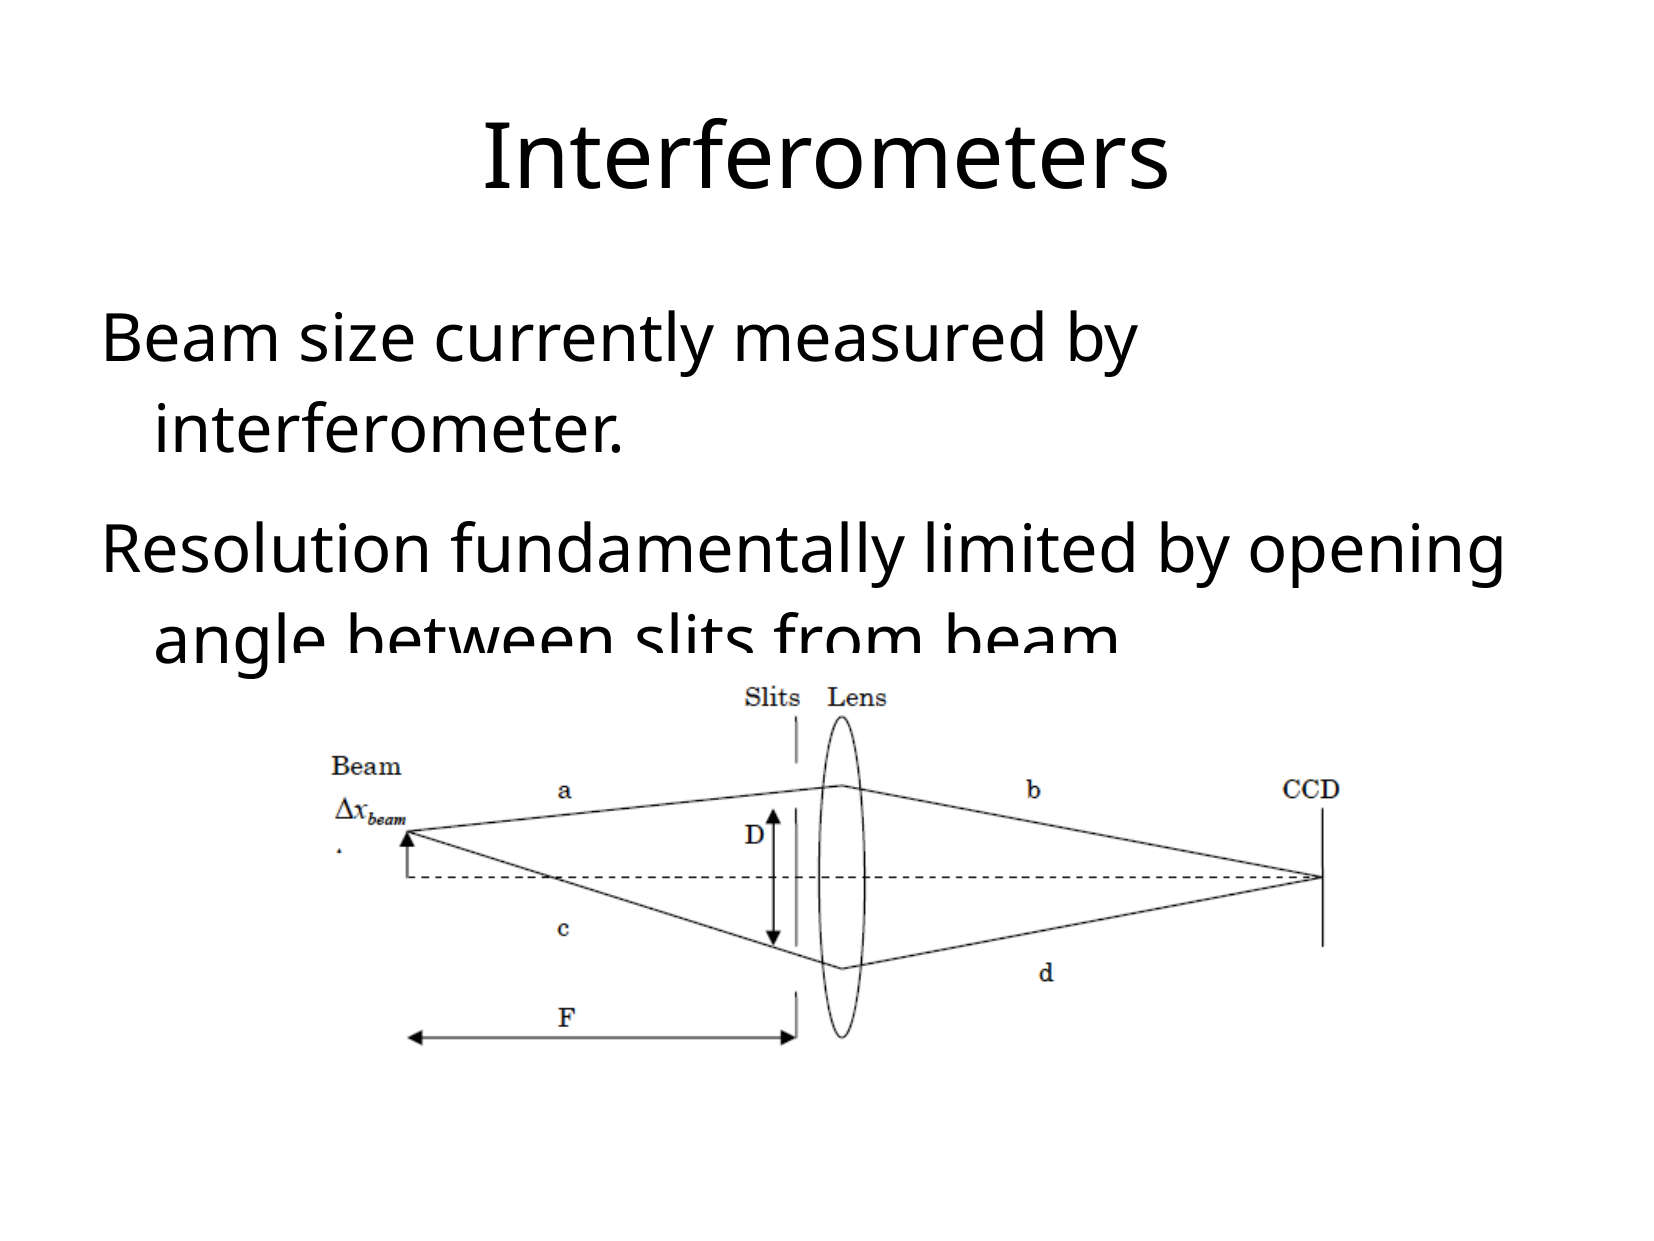

# Interferometers
Beam size currently measured by interferometer.
Resolution fundamentally limited by opening angle between slits from beam.